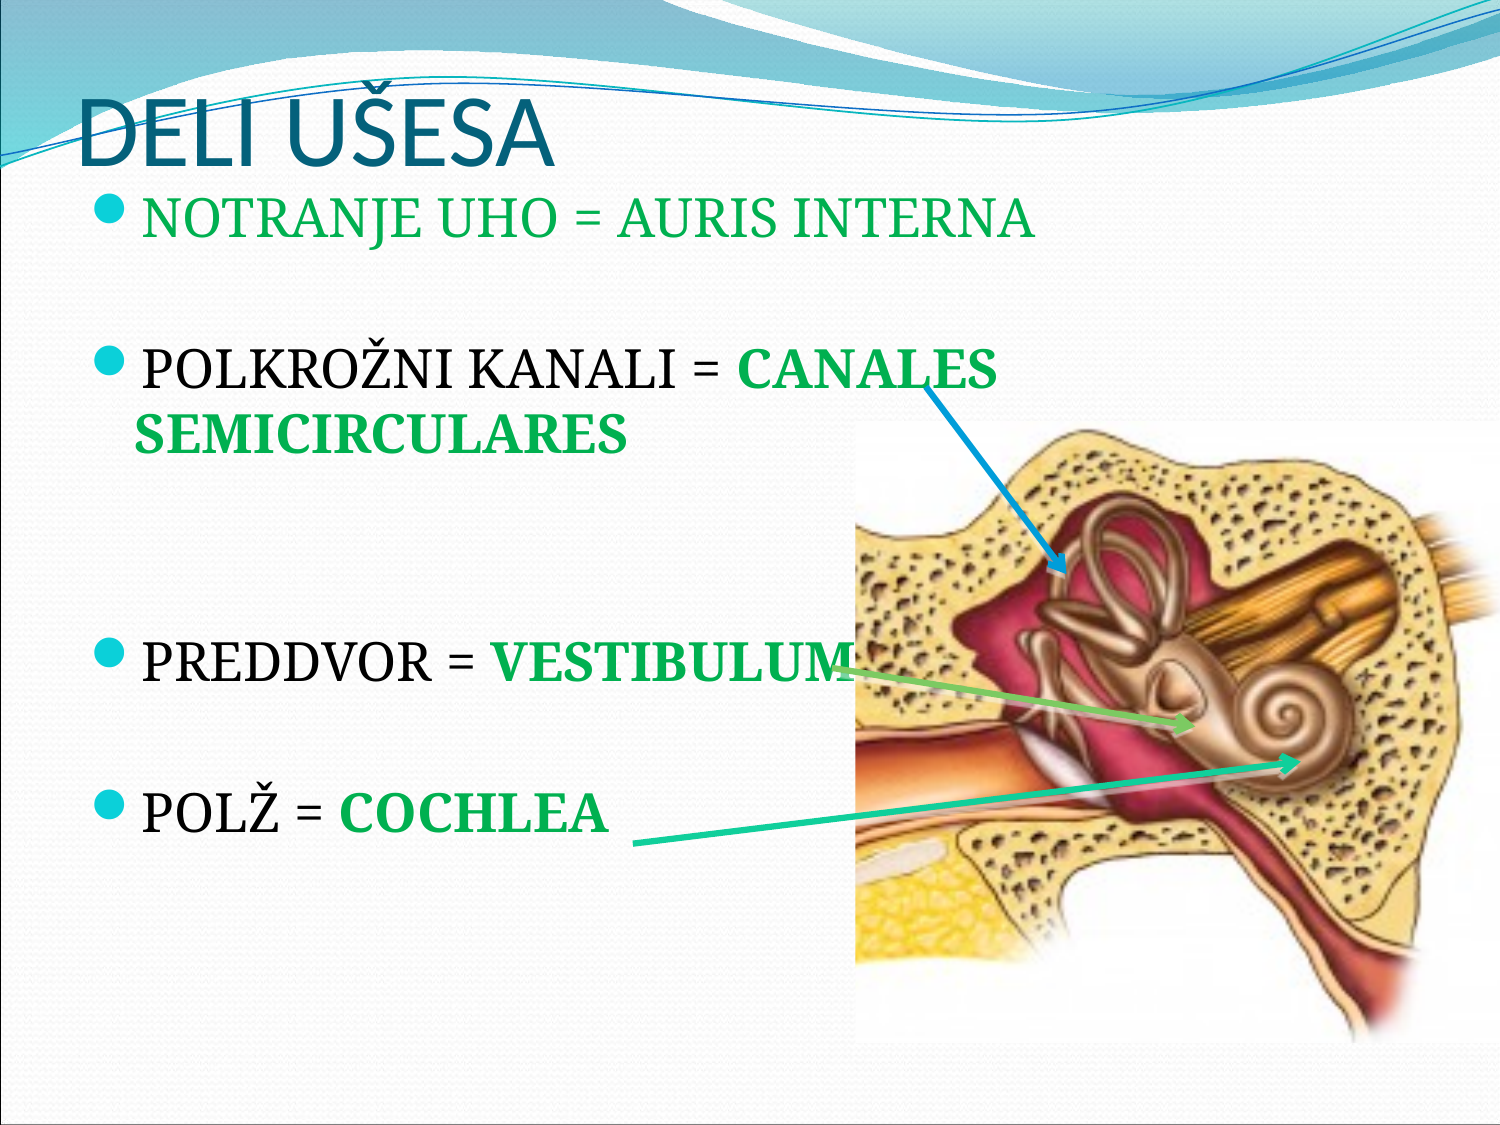

# DELI UŠESA
NOTRANJE UHO = AURIS INTERNA
POLKROŽNI KANALI = CANALES SEMICIRCULARES
PREDDVOR = VESTIBULUM
POLŽ = COCHLEA